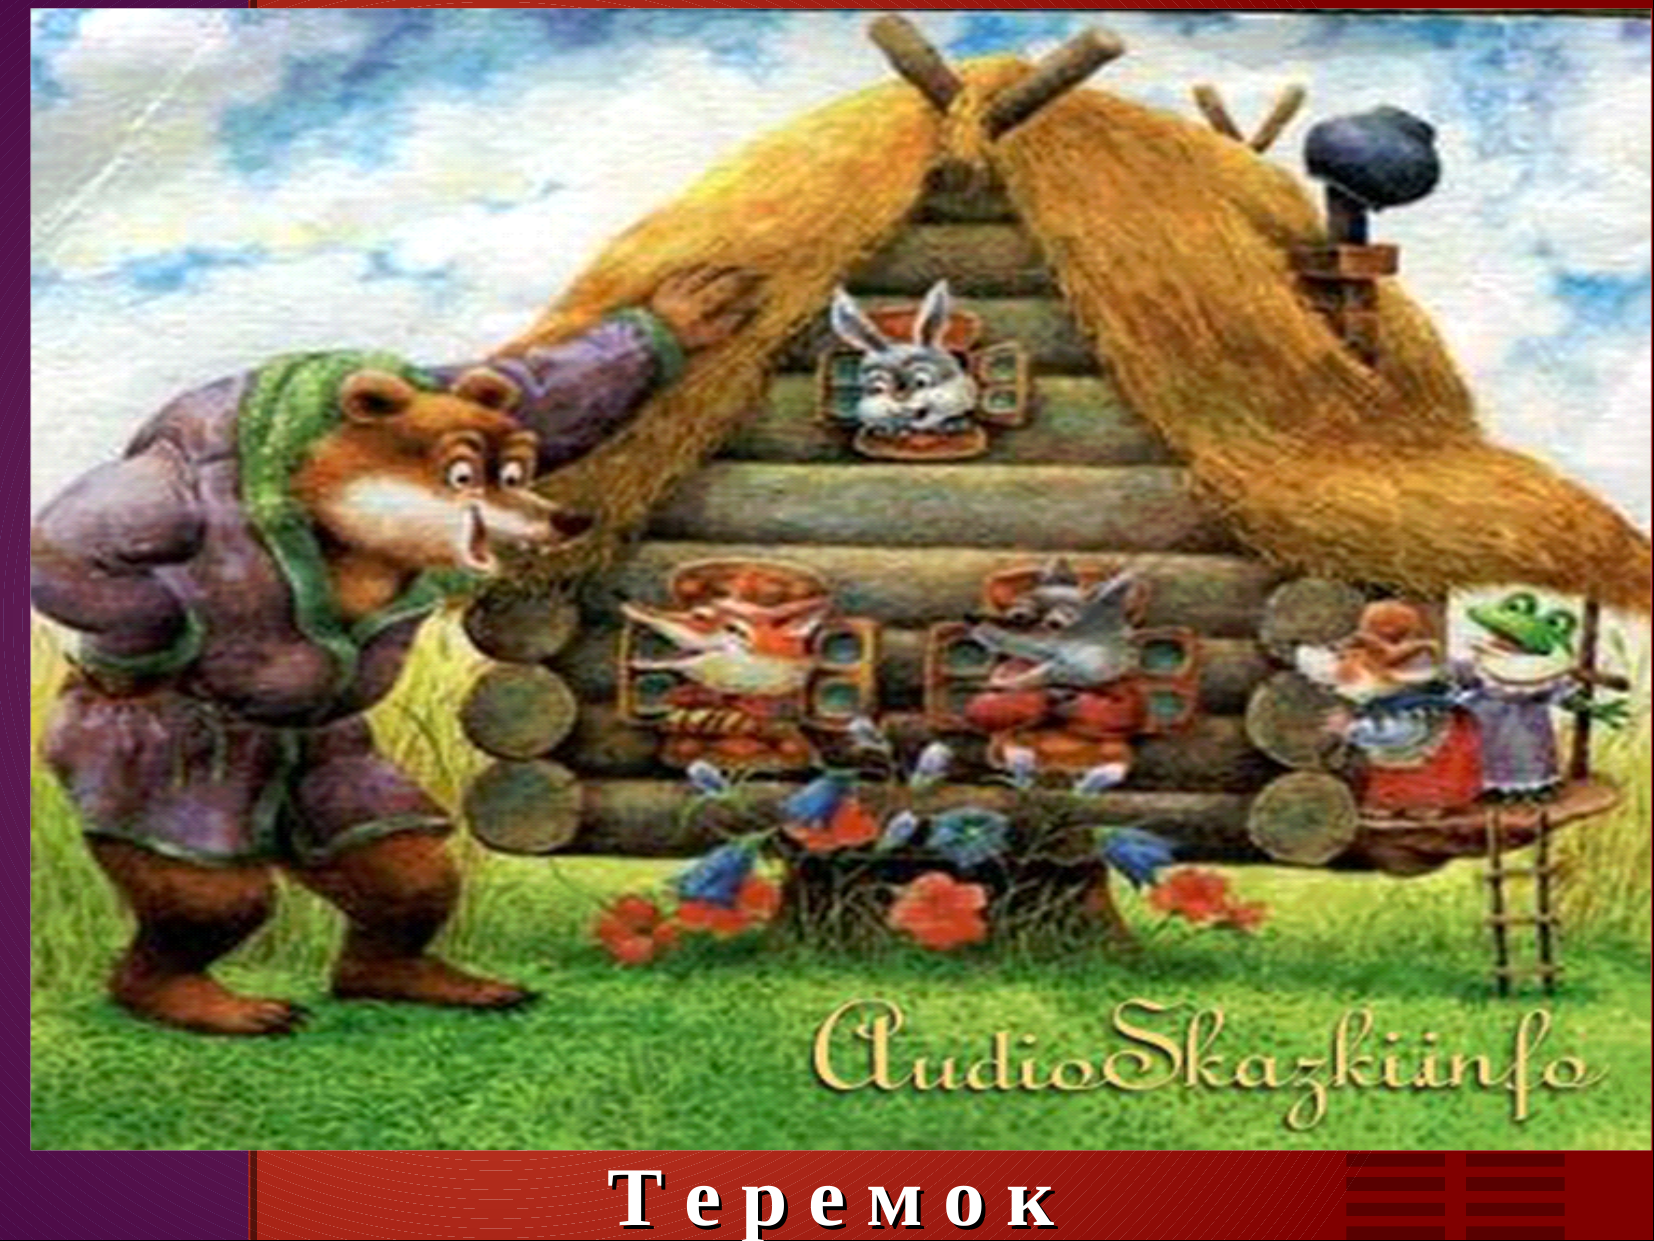

# Т е р е м о к